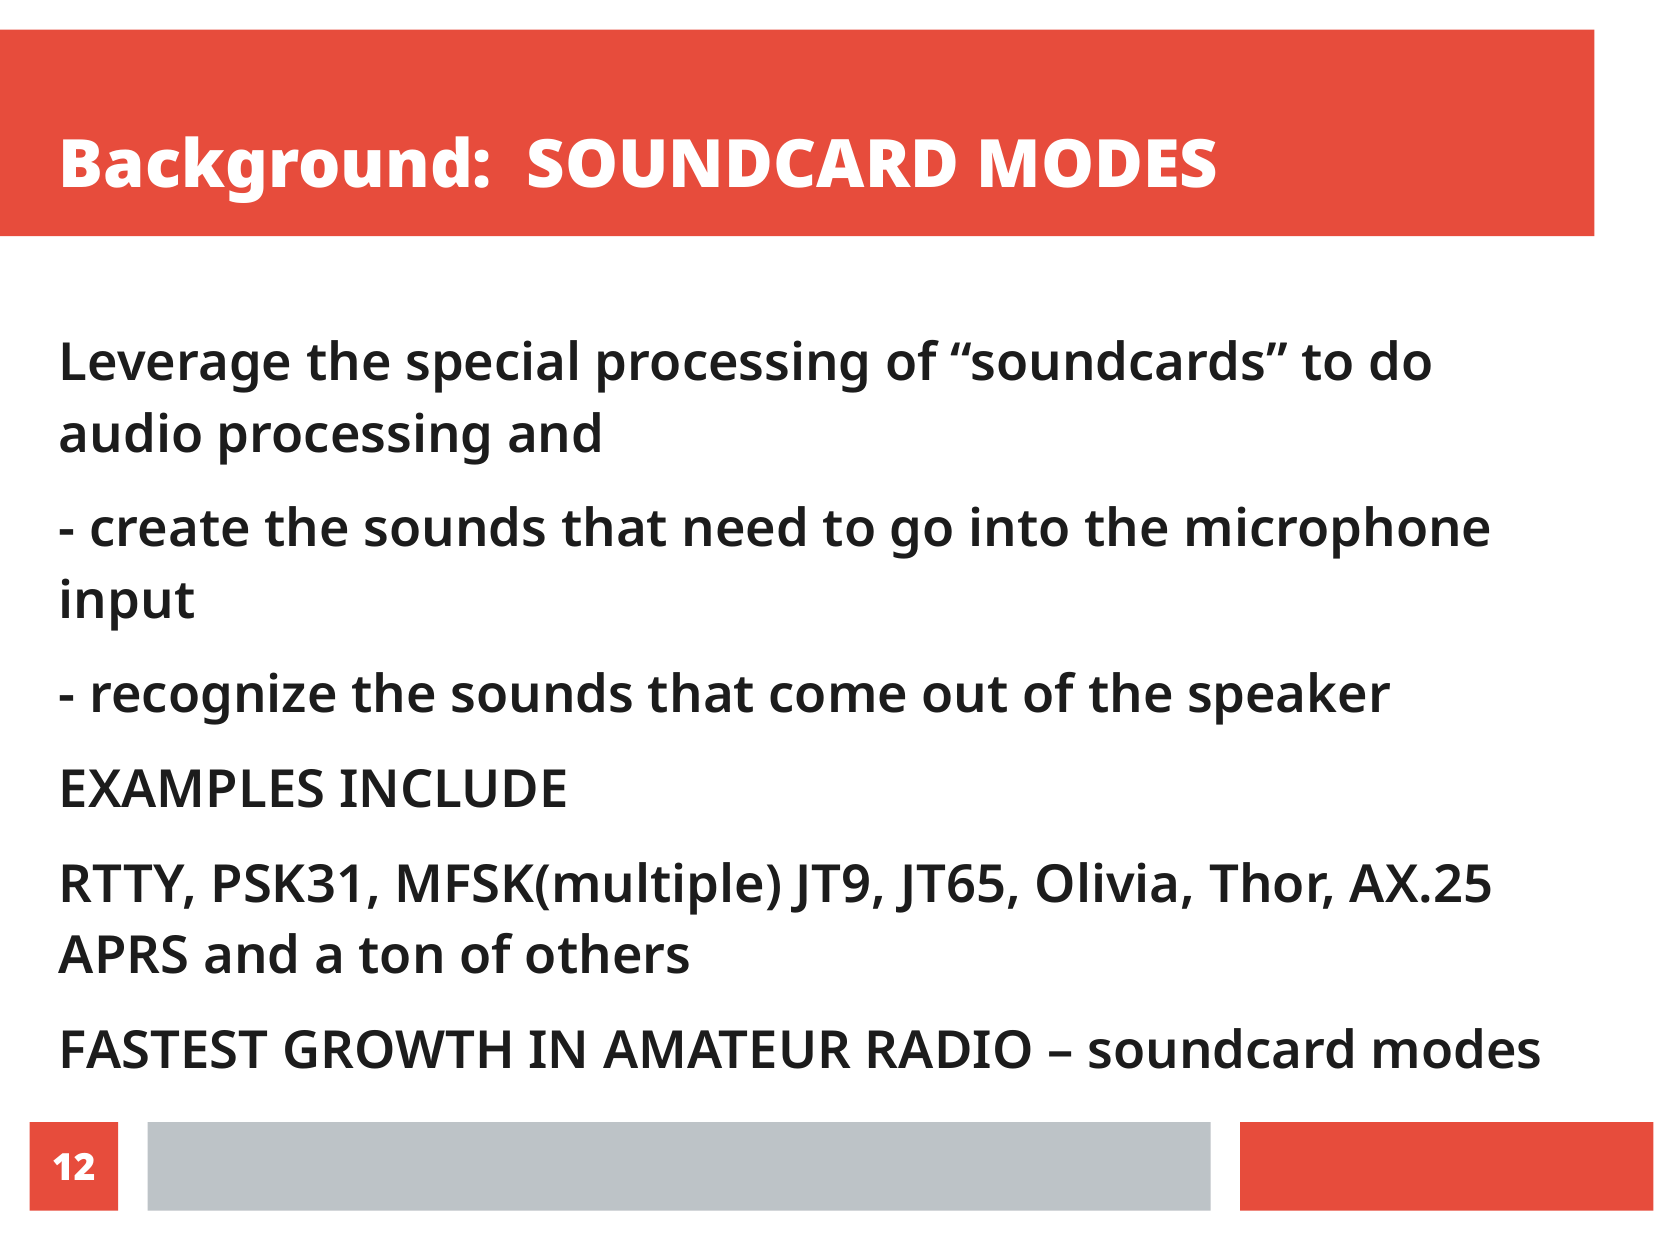

# Background: SOUNDCARD MODES
Leverage the special processing of “soundcards” to do audio processing and
- create the sounds that need to go into the microphone input
- recognize the sounds that come out of the speaker
EXAMPLES INCLUDE
RTTY, PSK31, MFSK(multiple) JT9, JT65, Olivia, Thor, AX.25 APRS and a ton of others
FASTEST GROWTH IN AMATEUR RADIO – soundcard modes
12